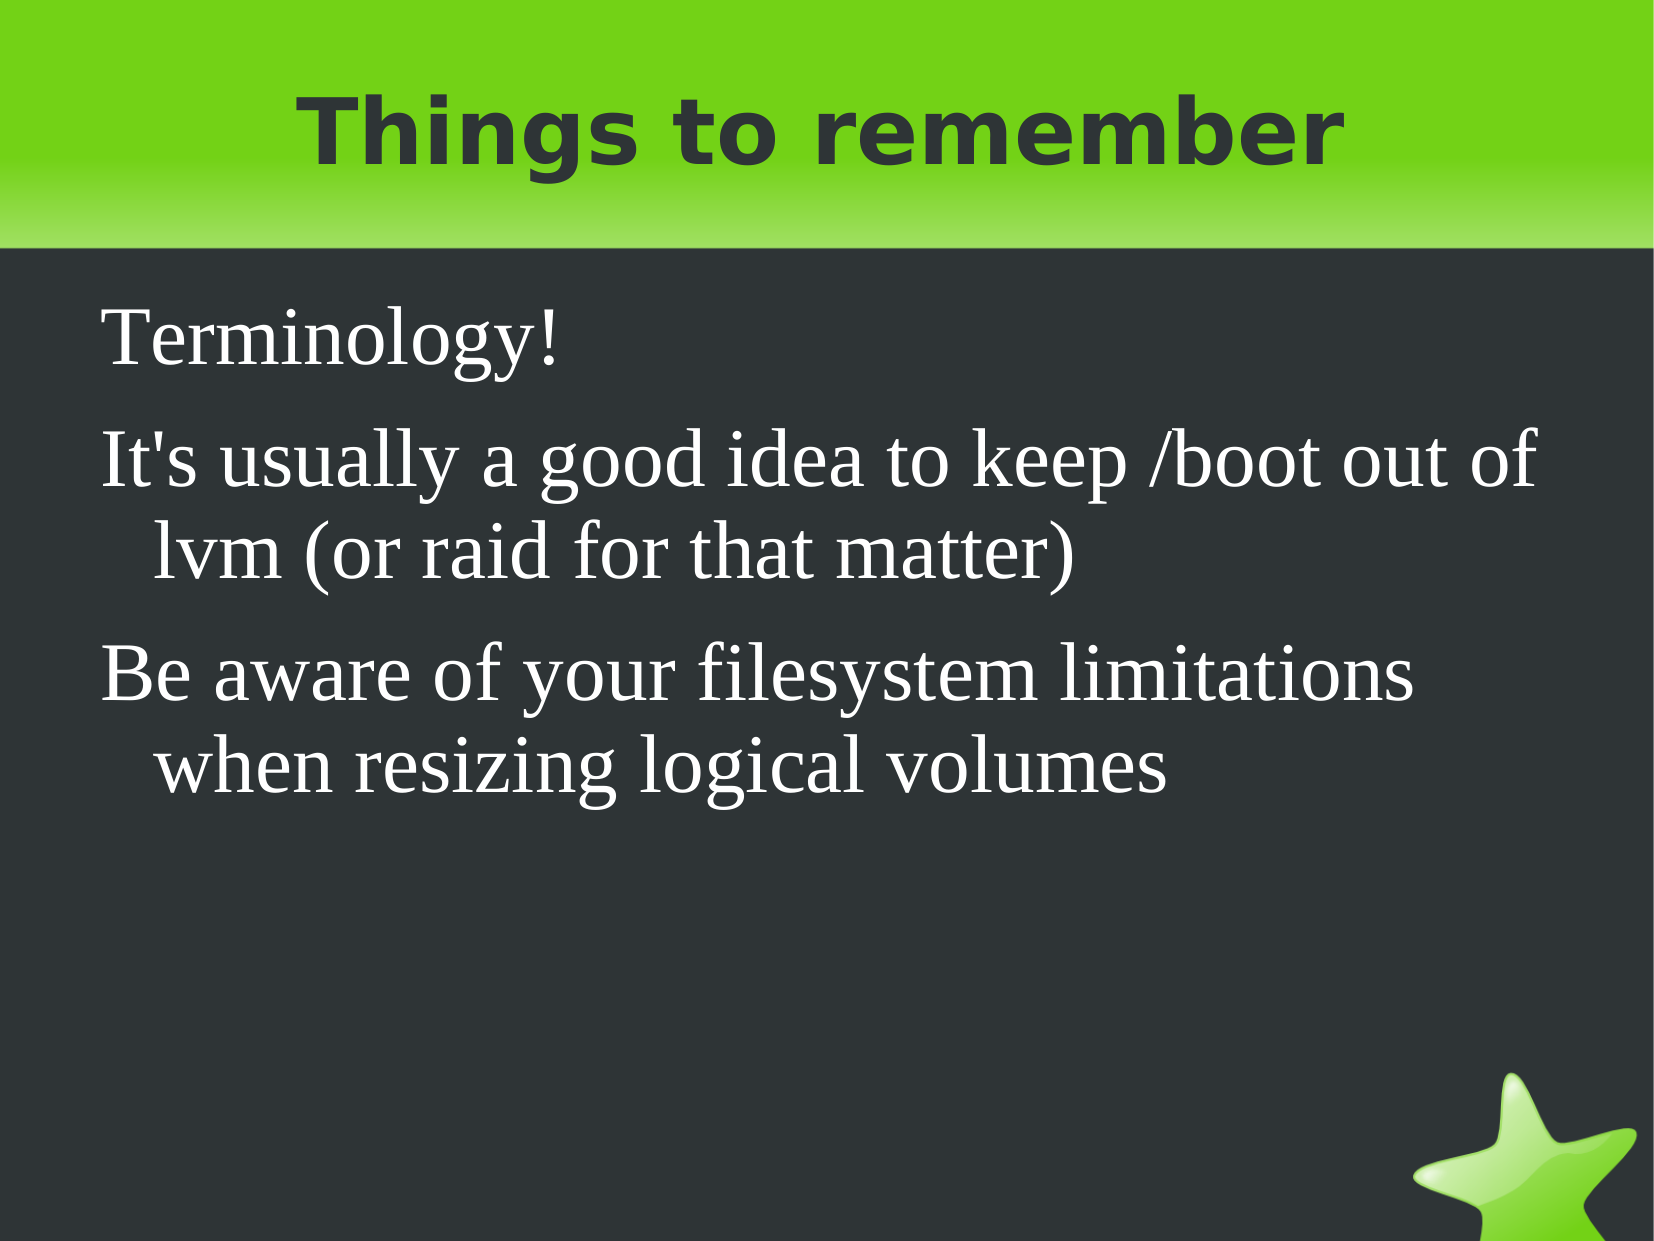

# Things to remember
Terminology!
It's usually a good idea to keep /boot out of lvm (or raid for that matter)
Be aware of your filesystem limitations when resizing logical volumes